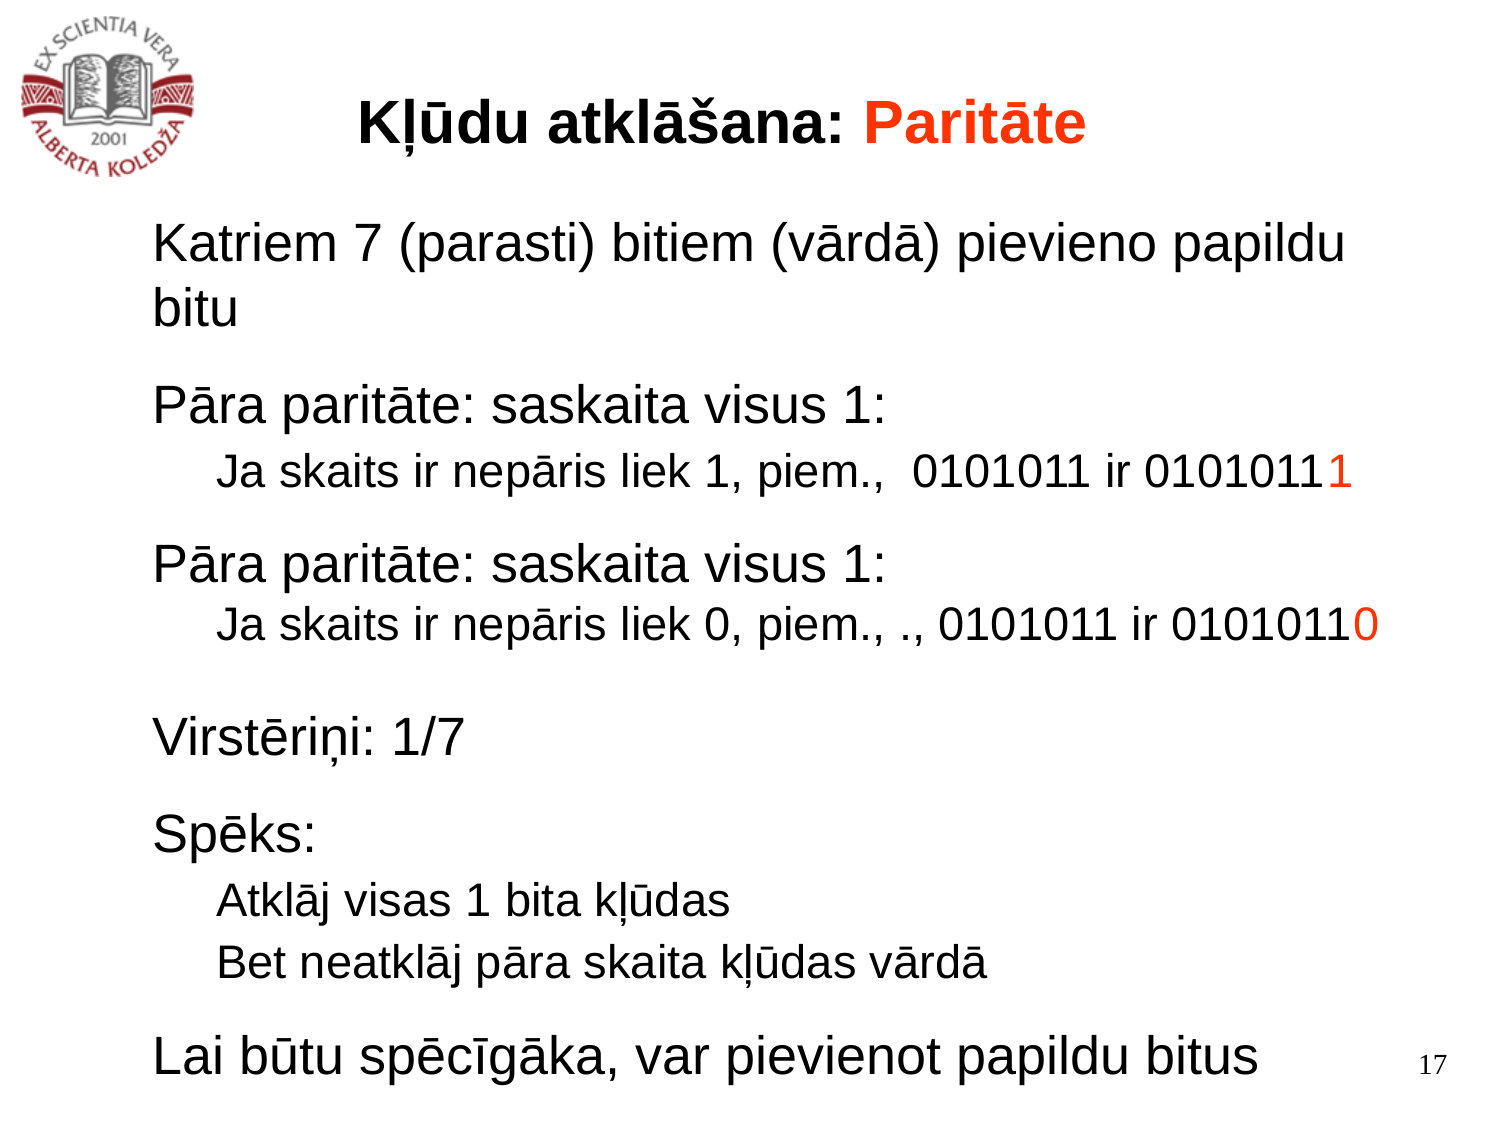

# Kļūdu atklāšana: Paritāte
Katriem 7 (parasti) bitiem (vārdā) pievieno papildu bitu
Pāra paritāte: saskaita visus 1:
Ja skaits ir nepāris liek 1, piem., 0101011 ir 01010111
Pāra paritāte: saskaita visus 1:
Ja skaits ir nepāris liek 0, piem., ., 0101011 ir 01010110
Virstēriņi: 1/7
Spēks:
Atklāj visas 1 bita kļūdas
Bet neatklāj pāra skaita kļūdas vārdā
Lai būtu spēcīgāka, var pievienot papildu bitus